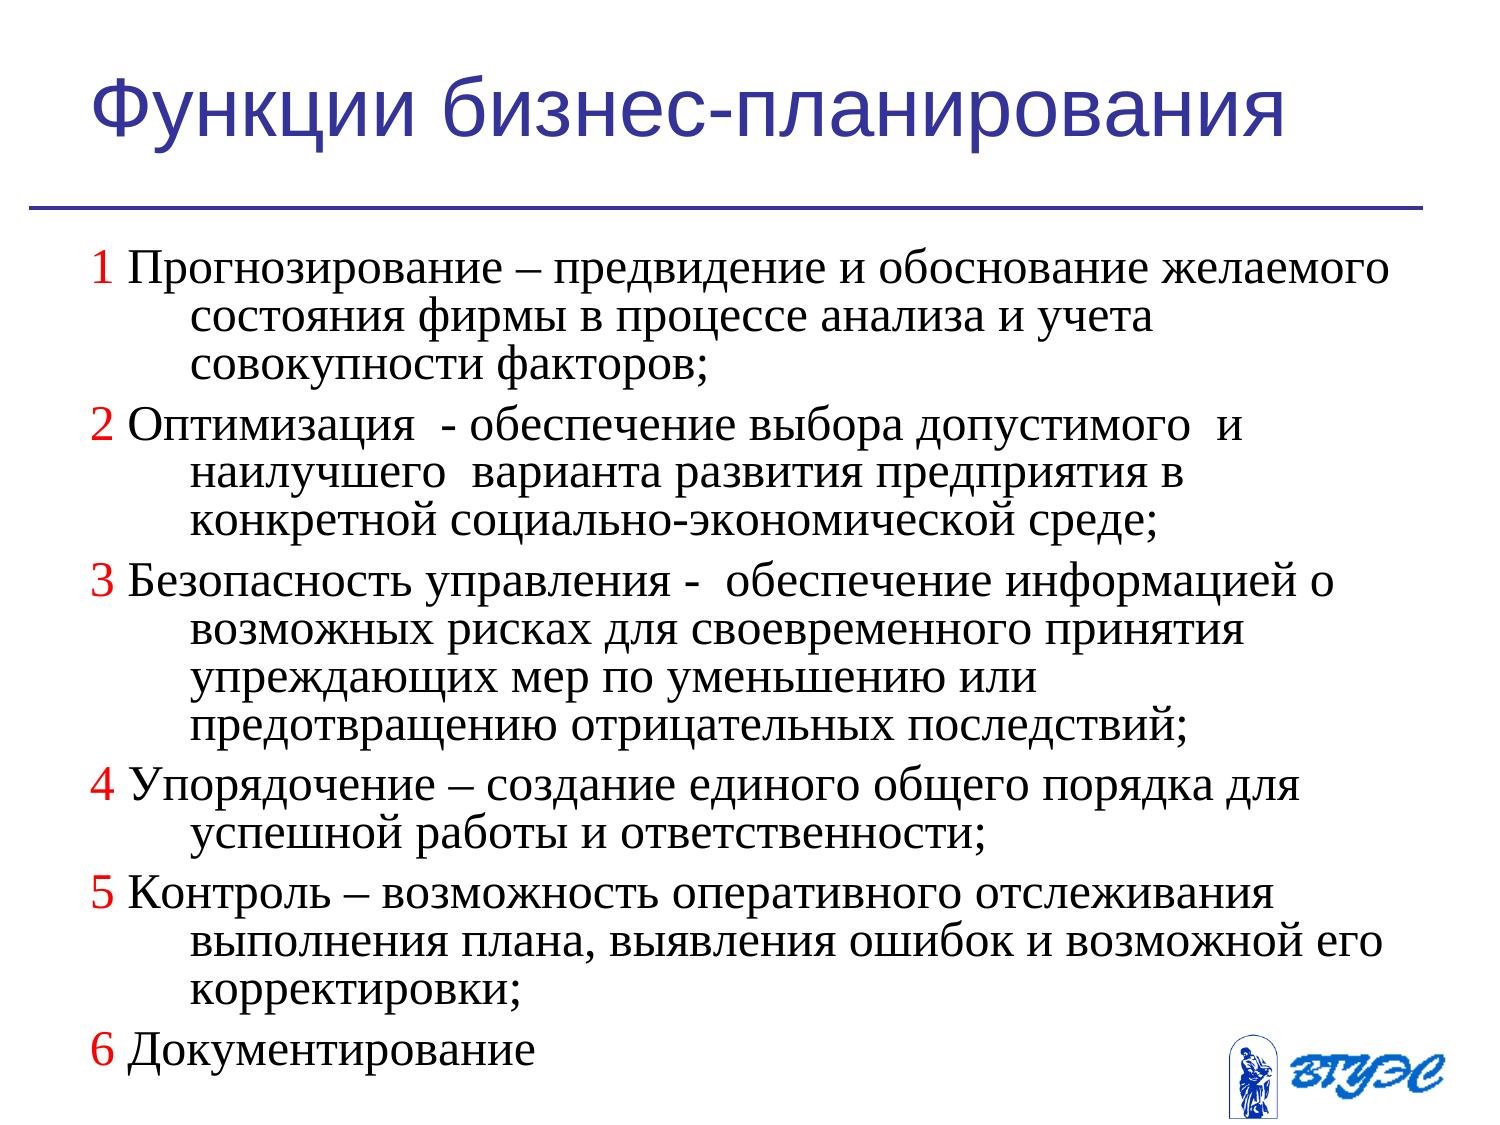

# Функции бизнес-планирования
1 Прогнозирование – предвидение и обоснование желаемого состояния фирмы в процессе анализа и учета совокупности факторов;
2 Оптимизация - обеспечение выбора допустимого и наилучшего варианта развития предприятия в конкретной социально-экономической среде;
3 Безопасность управления - обеспечение информацией о возможных рисках для своевременного принятия упреждающих мер по уменьшению или предотвращению отрицательных последствий;
4 Упорядочение – создание единого общего порядка для успешной работы и ответственности;
5 Контроль – возможность оперативного отслеживания выполнения плана, выявления ошибок и возможной его корректировки;
6 Документирование